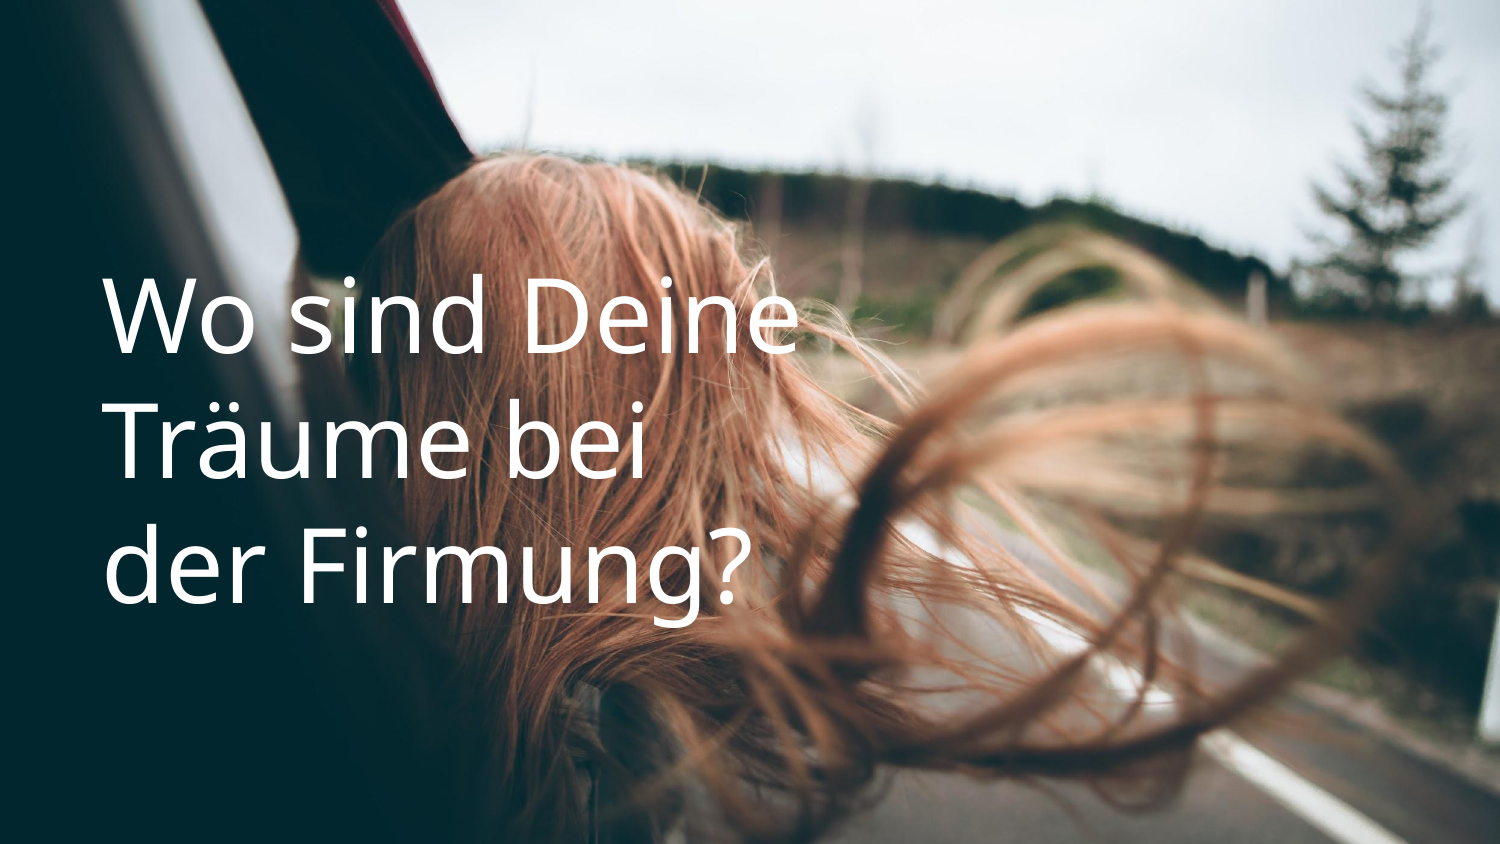

Wo sind Deine Träume bei der Firmung?